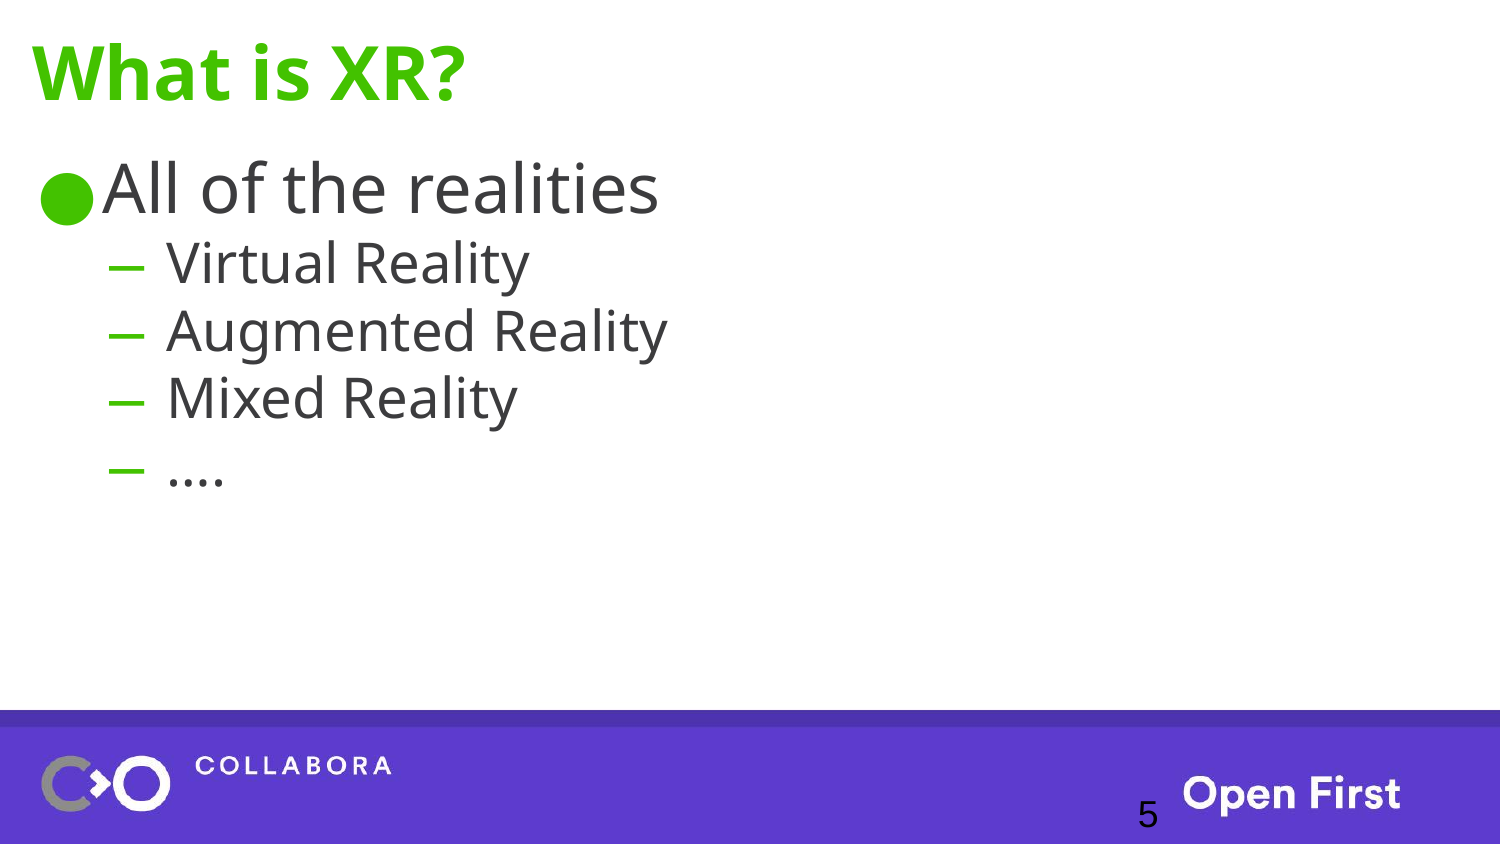

What is XR?
All of the realities
Virtual Reality
Augmented Reality
Mixed Reality
….